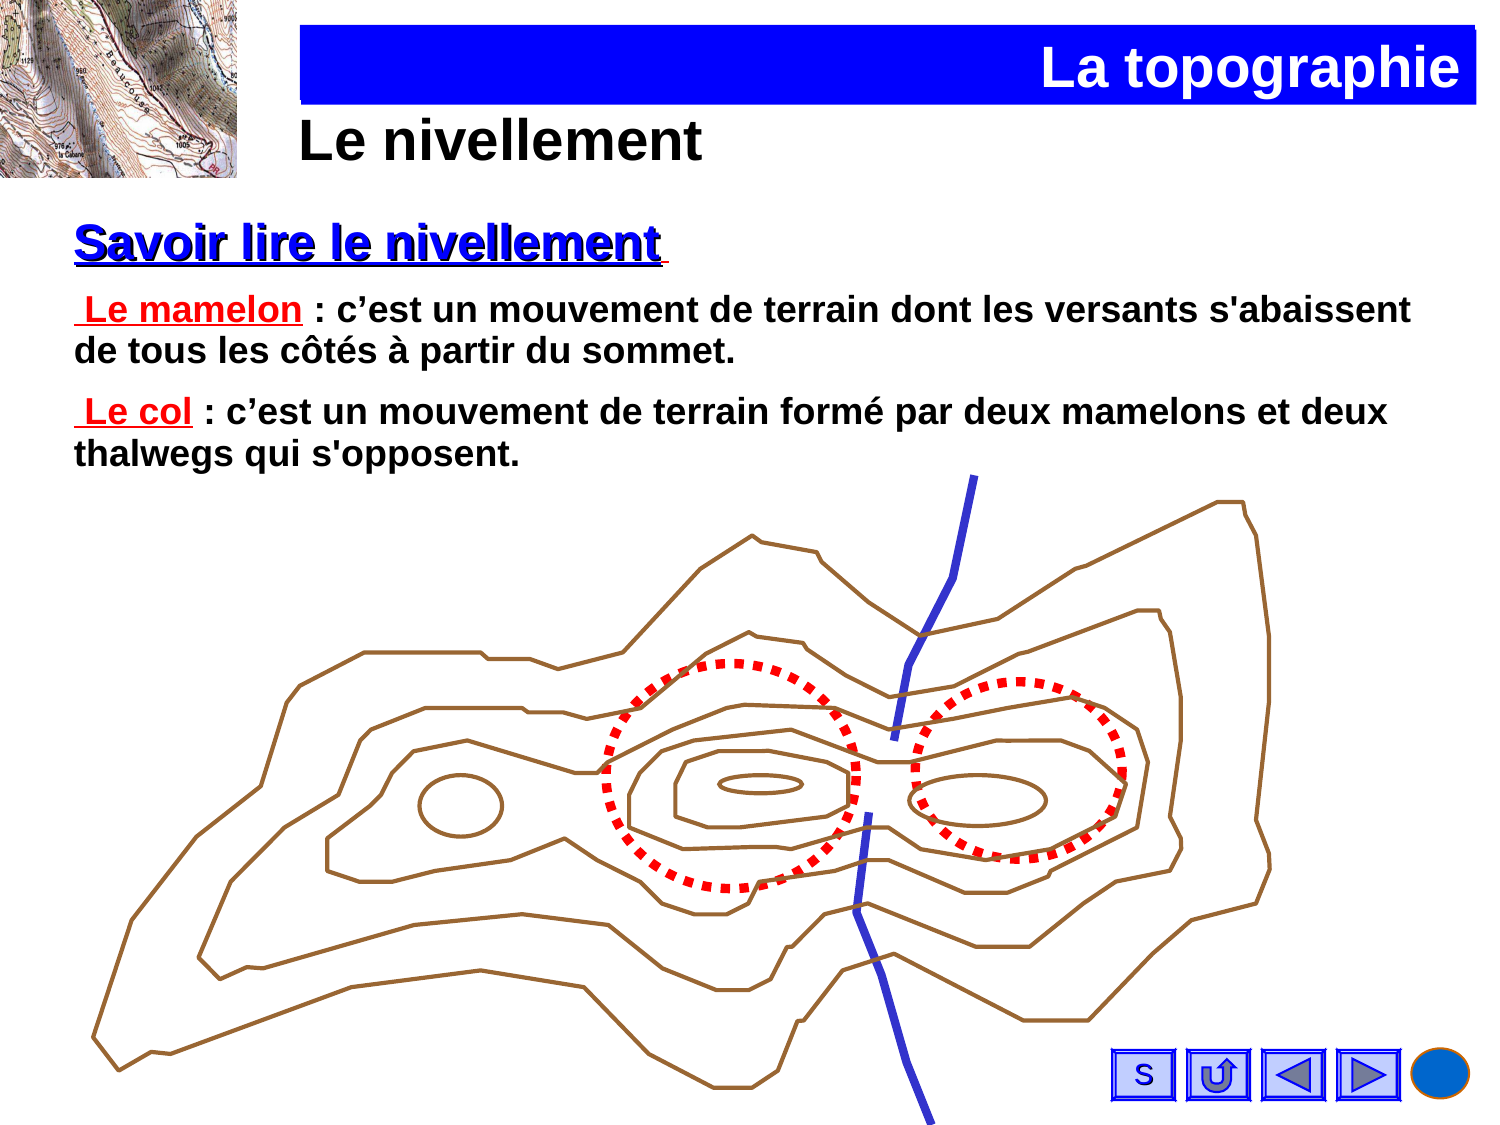

La topographie
Le nivellement
Savoir lire le nivellement
 Le mamelon : c’est un mouvement de terrain dont les versants s'abaissent de tous les côtés à partir du sommet.
 Le col : c’est un mouvement de terrain formé par deux mamelons et deux thalwegs qui s'opposent.